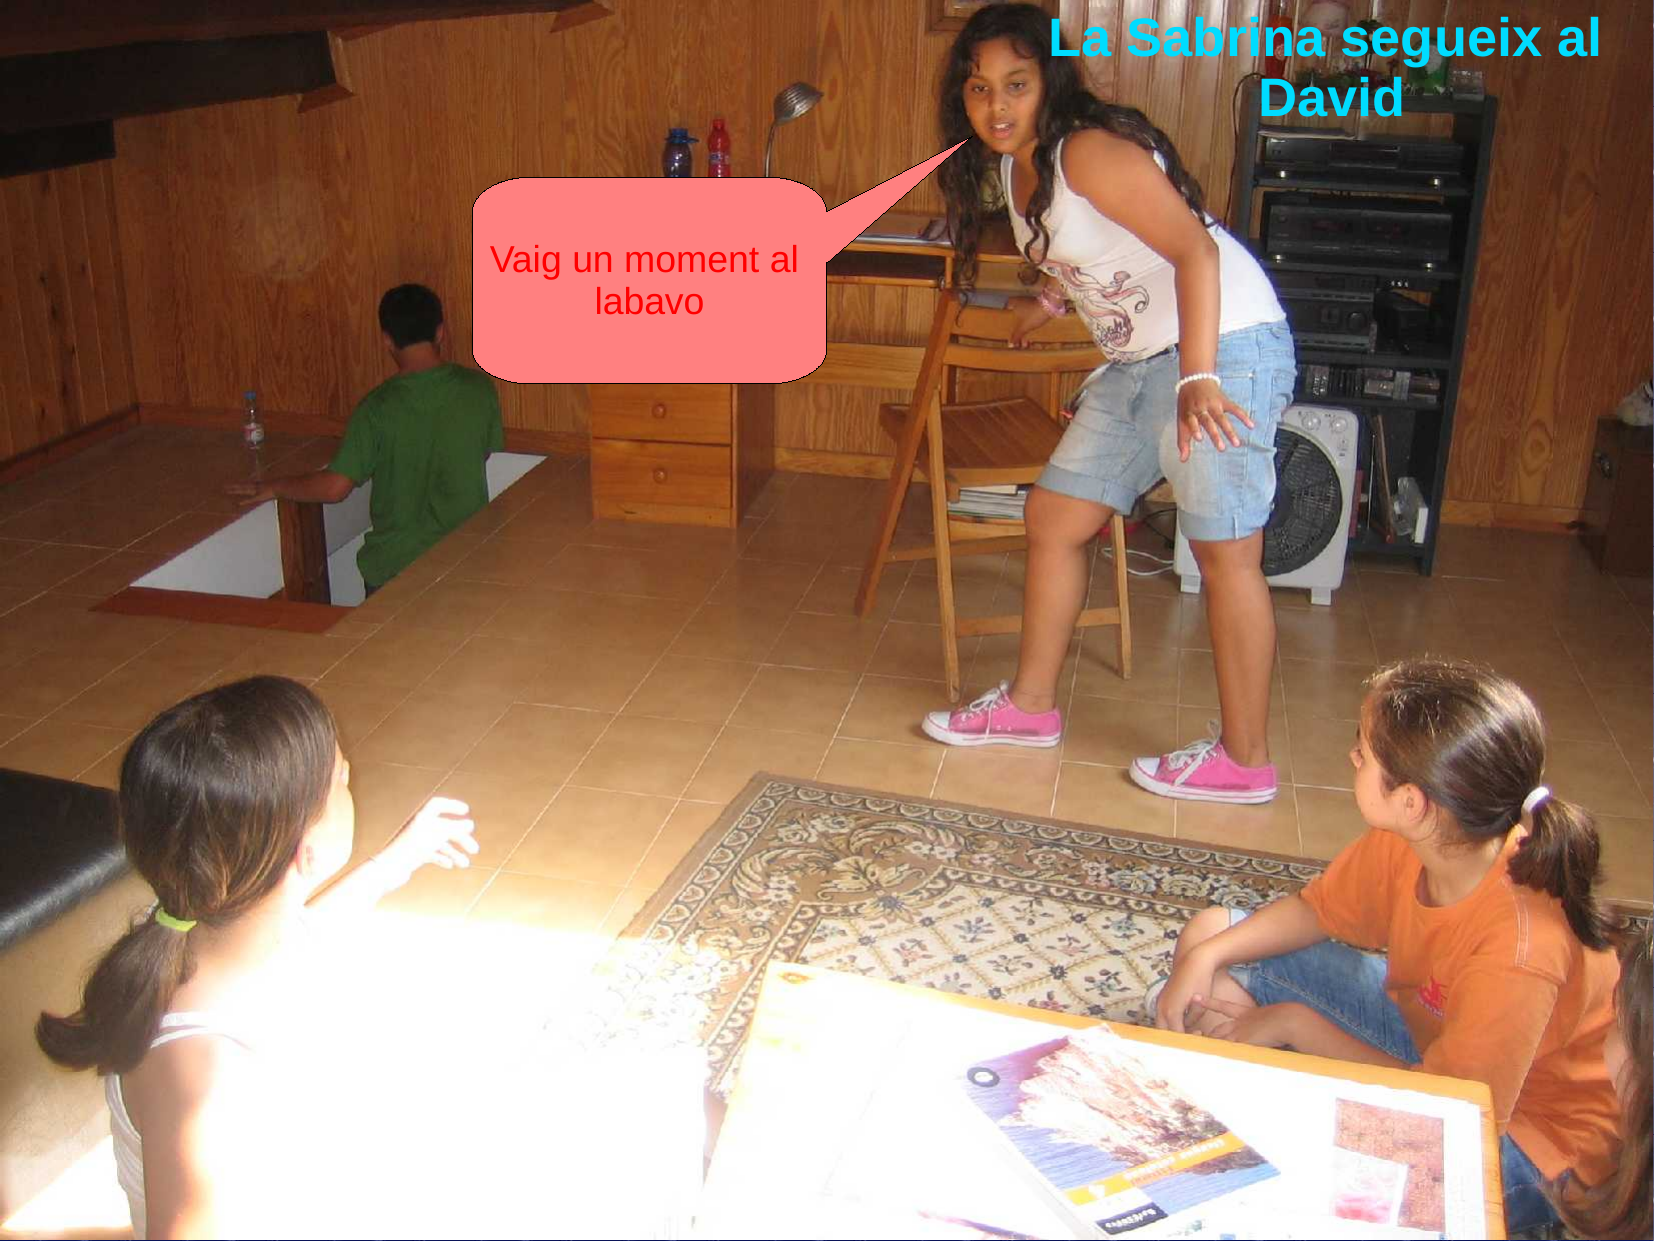

La Sabrina segueix al David
#
Vaig un moment al
labavo
La Sabrina segueix al David